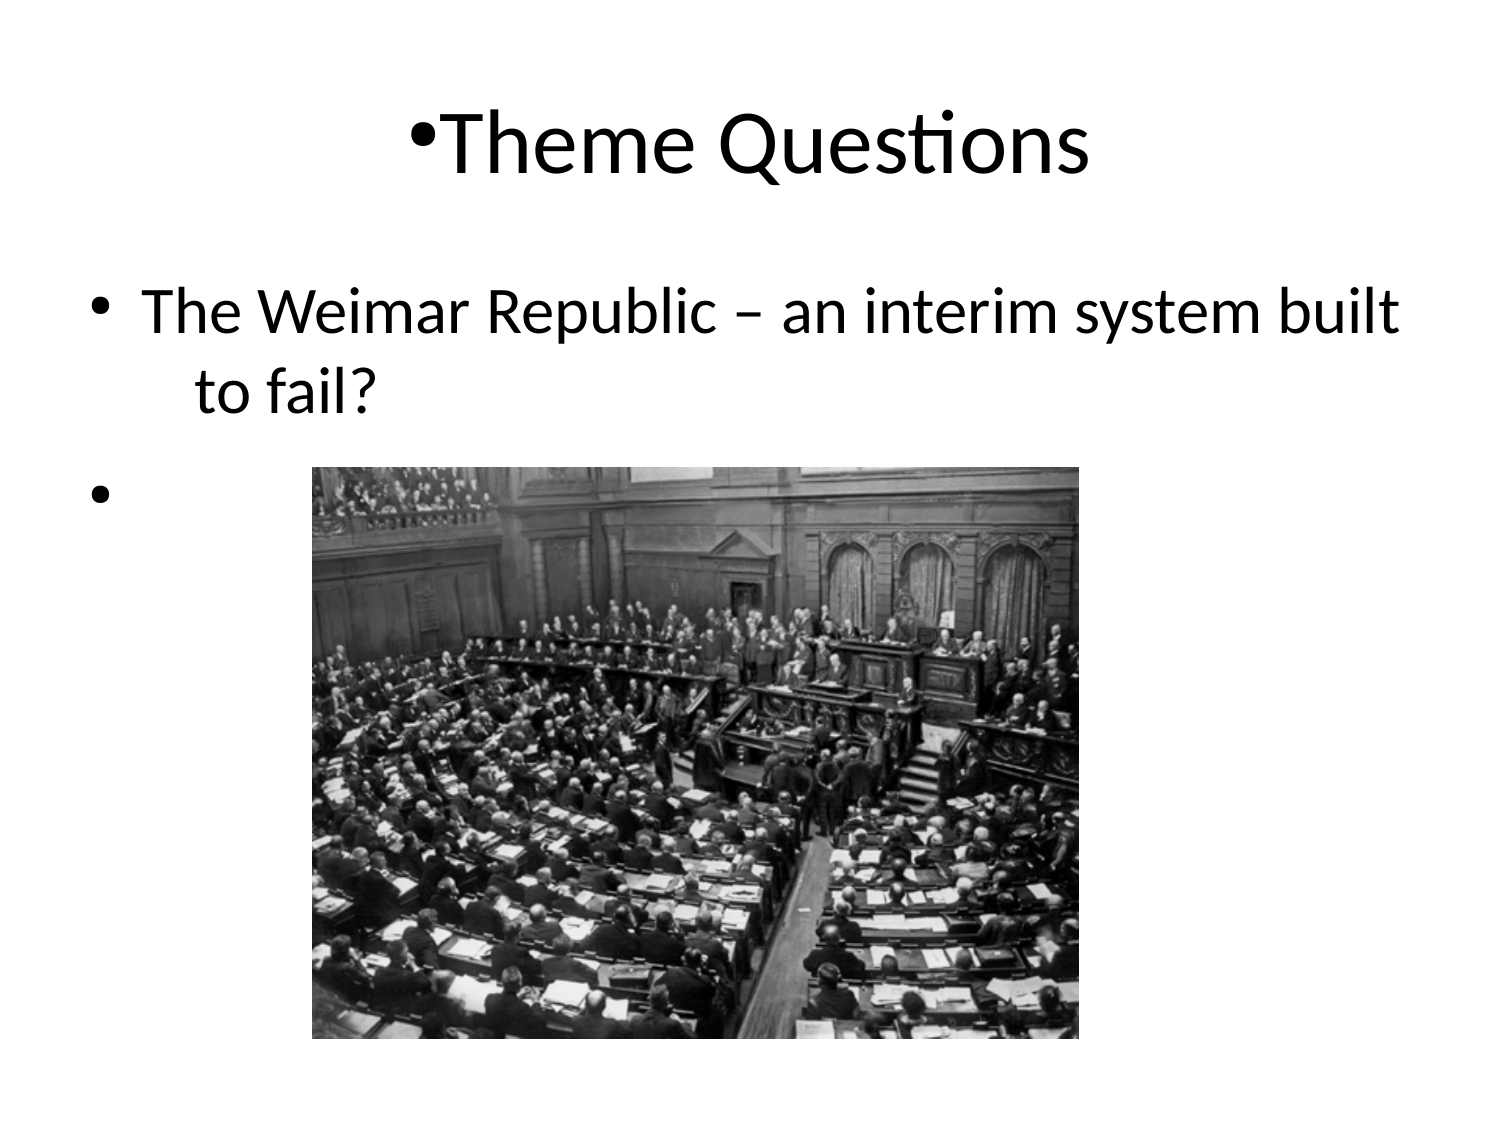

# Theme Questions
The Weimar Republic – an interim system built to fail?